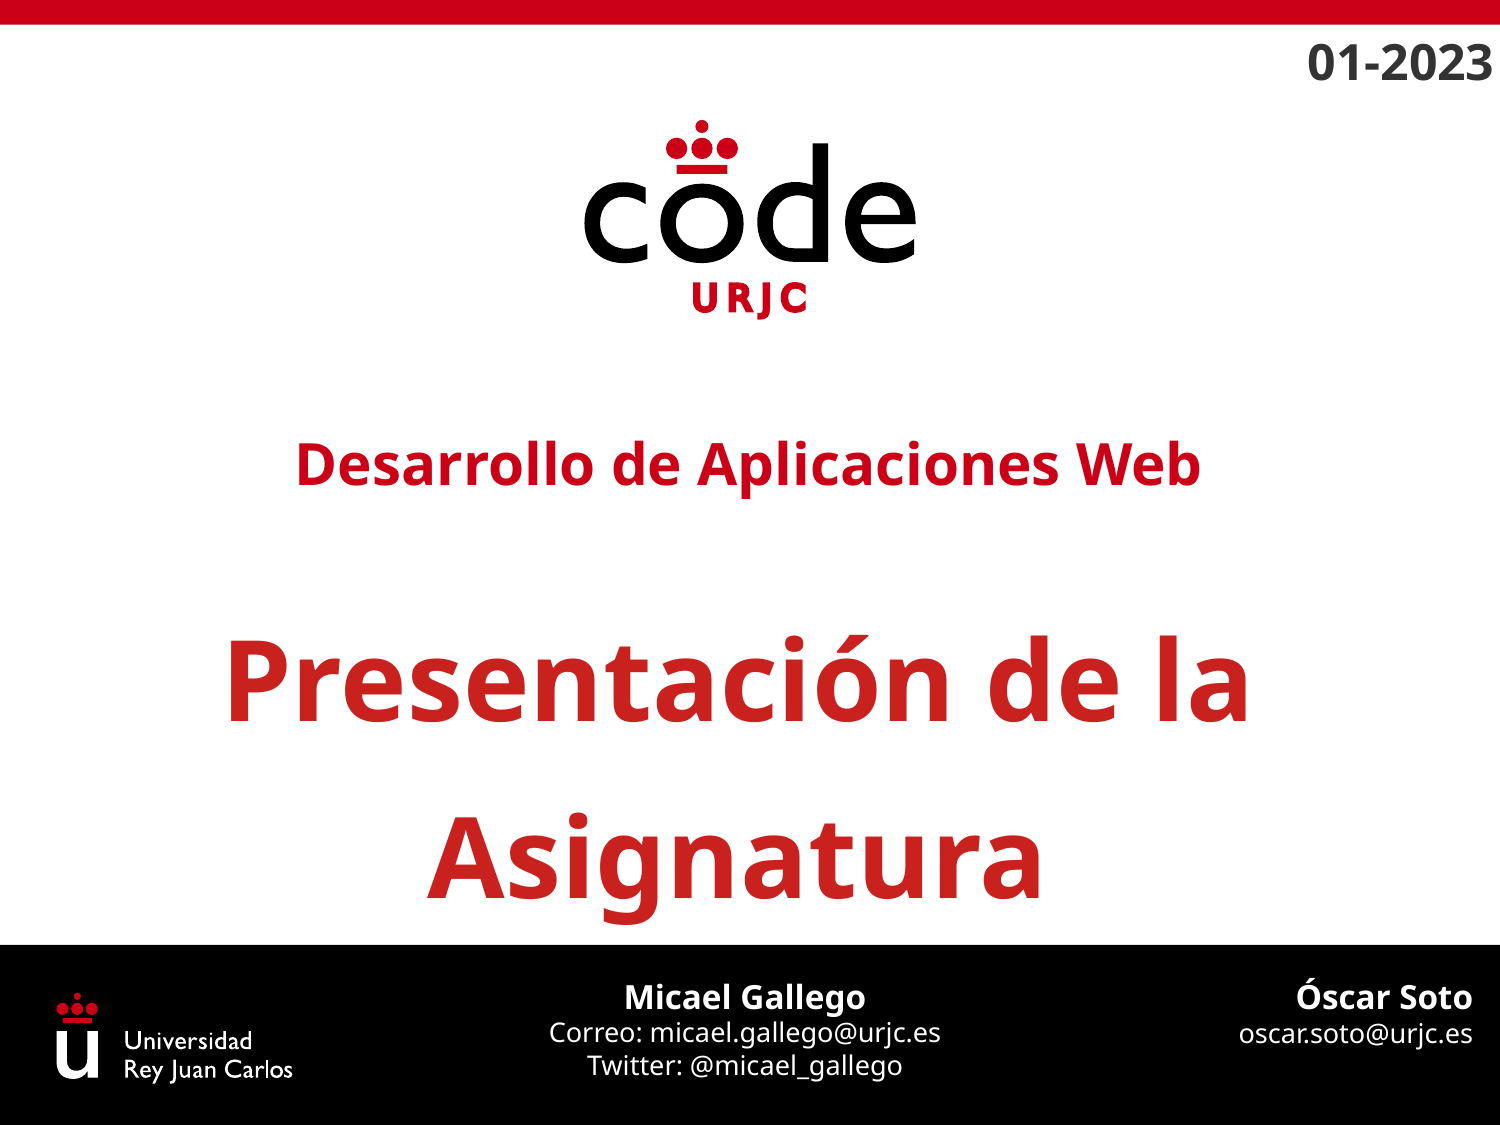

01-2023
Desarrollo de Aplicaciones Web
# Presentación de la Asignatura
Micael Gallego
Correo: micael.gallego@urjc.es
Twitter: @micael_gallego
Óscar Soto
oscar.soto@urjc.es